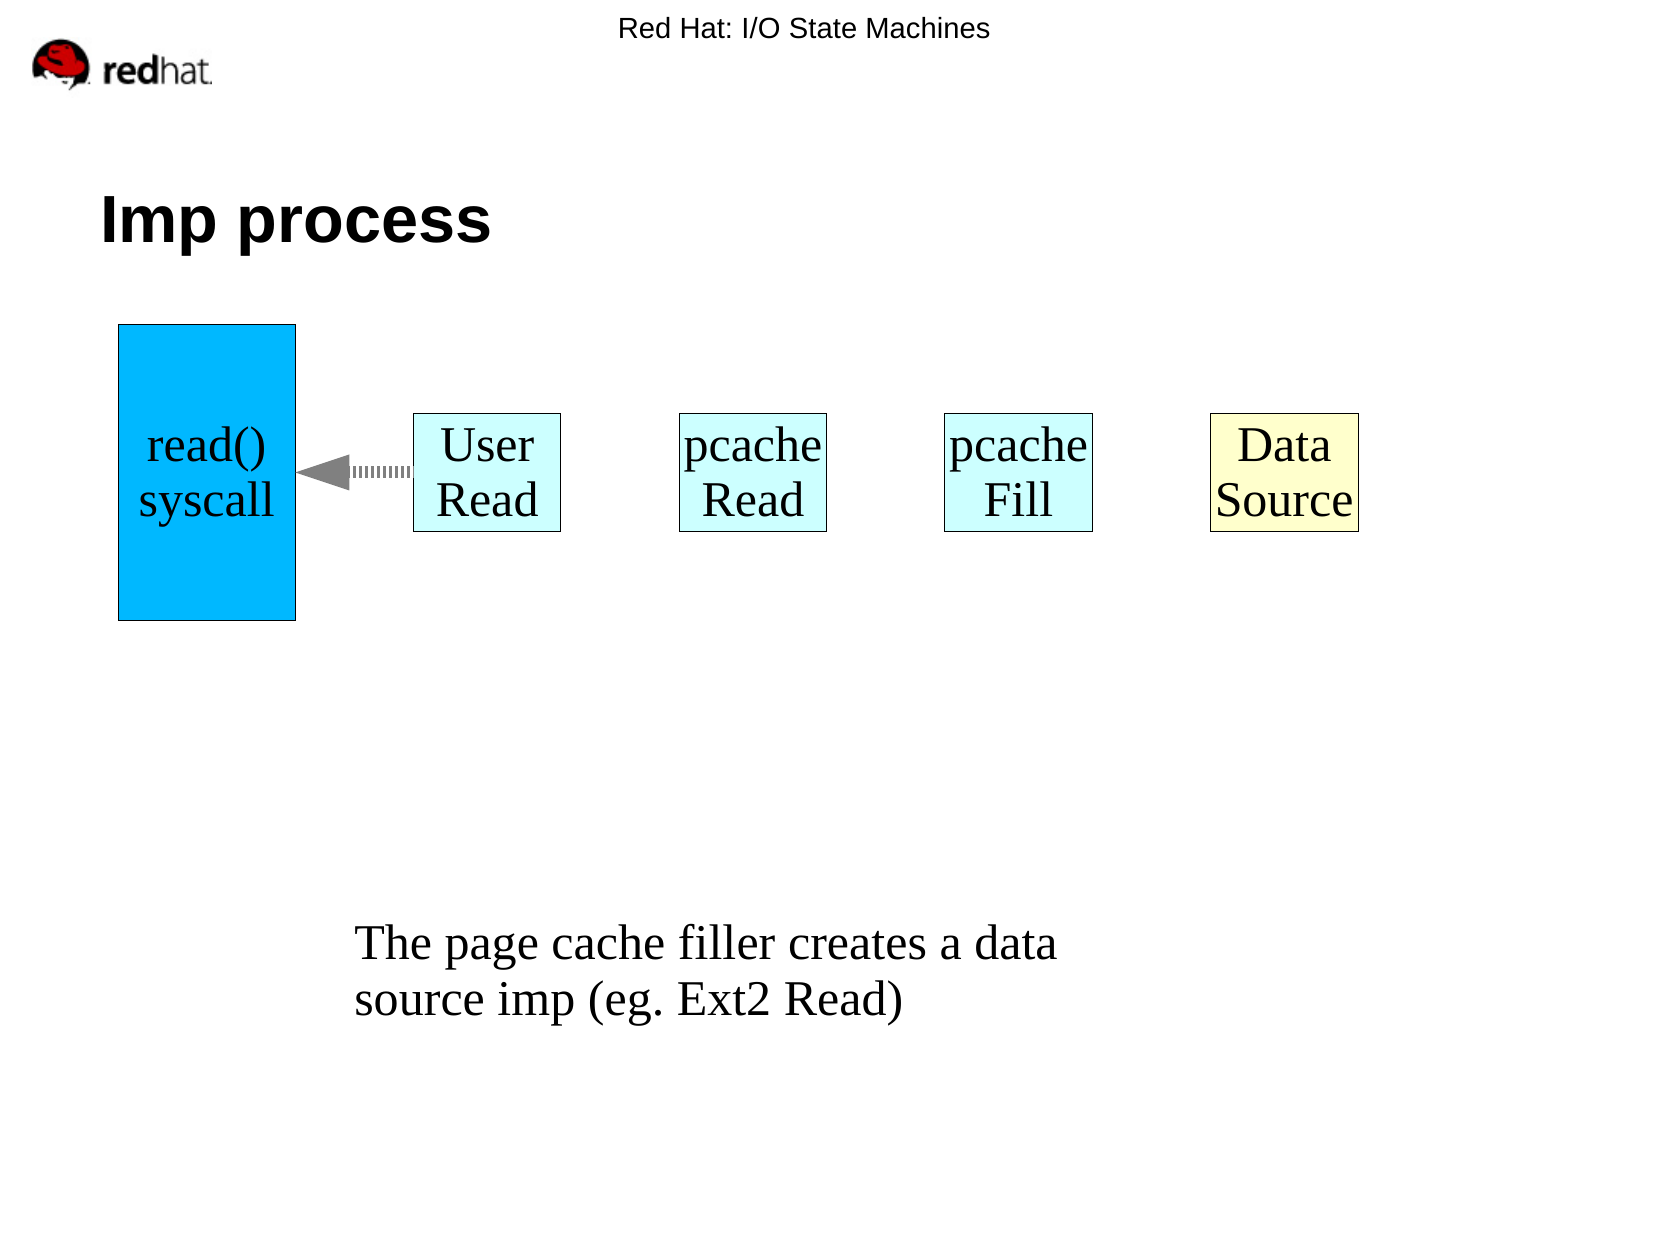

# Imp process
read()
syscall
Data
Source
pcache
Fill
User
Read
pcache
Read
The page cache filler creates a data source imp (eg. Ext2 Read)